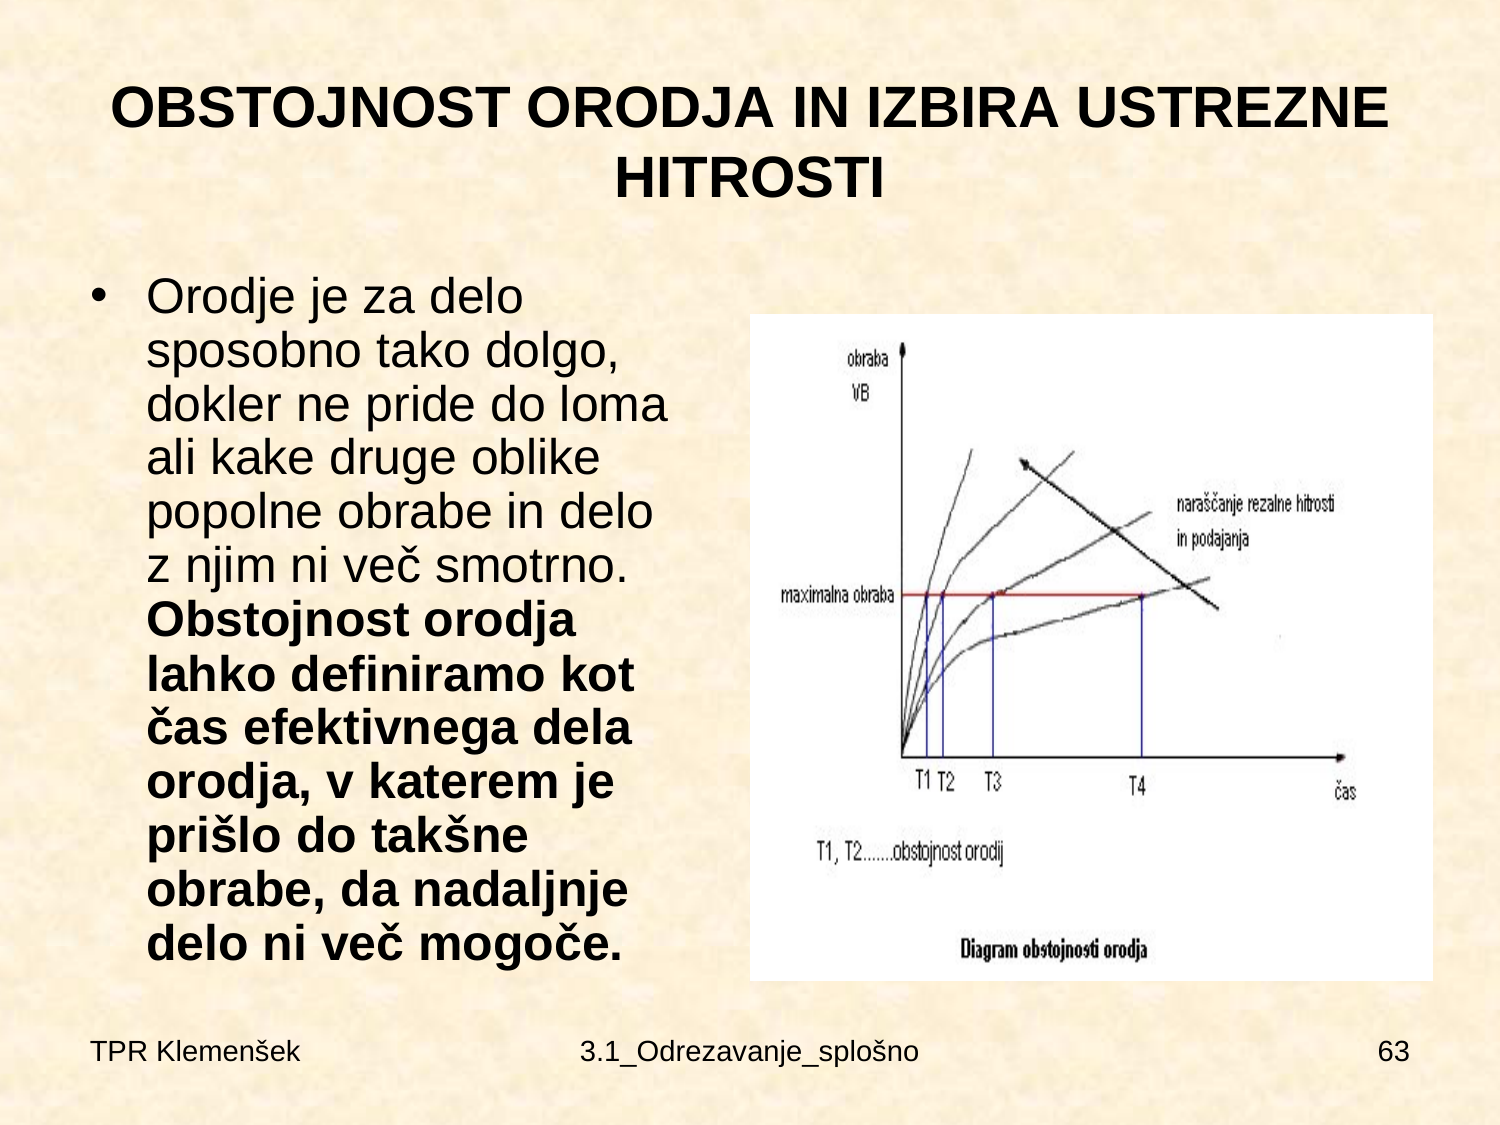

# OBSTOJNOST ORODJA IN IZBIRA USTREZNE HITROSTI
Orodje je za delo sposobno tako dolgo, dokler ne pride do loma ali kake druge oblike popolne obrabe in delo z njim ni več smotrno. Obstojnost orodja lahko definiramo kot čas efektivnega dela orodja, v katerem je prišlo do takšne obrabe, da nadaljnje delo ni več mogoče.
TPR Klemenšek
3.1_Odrezavanje_splošno